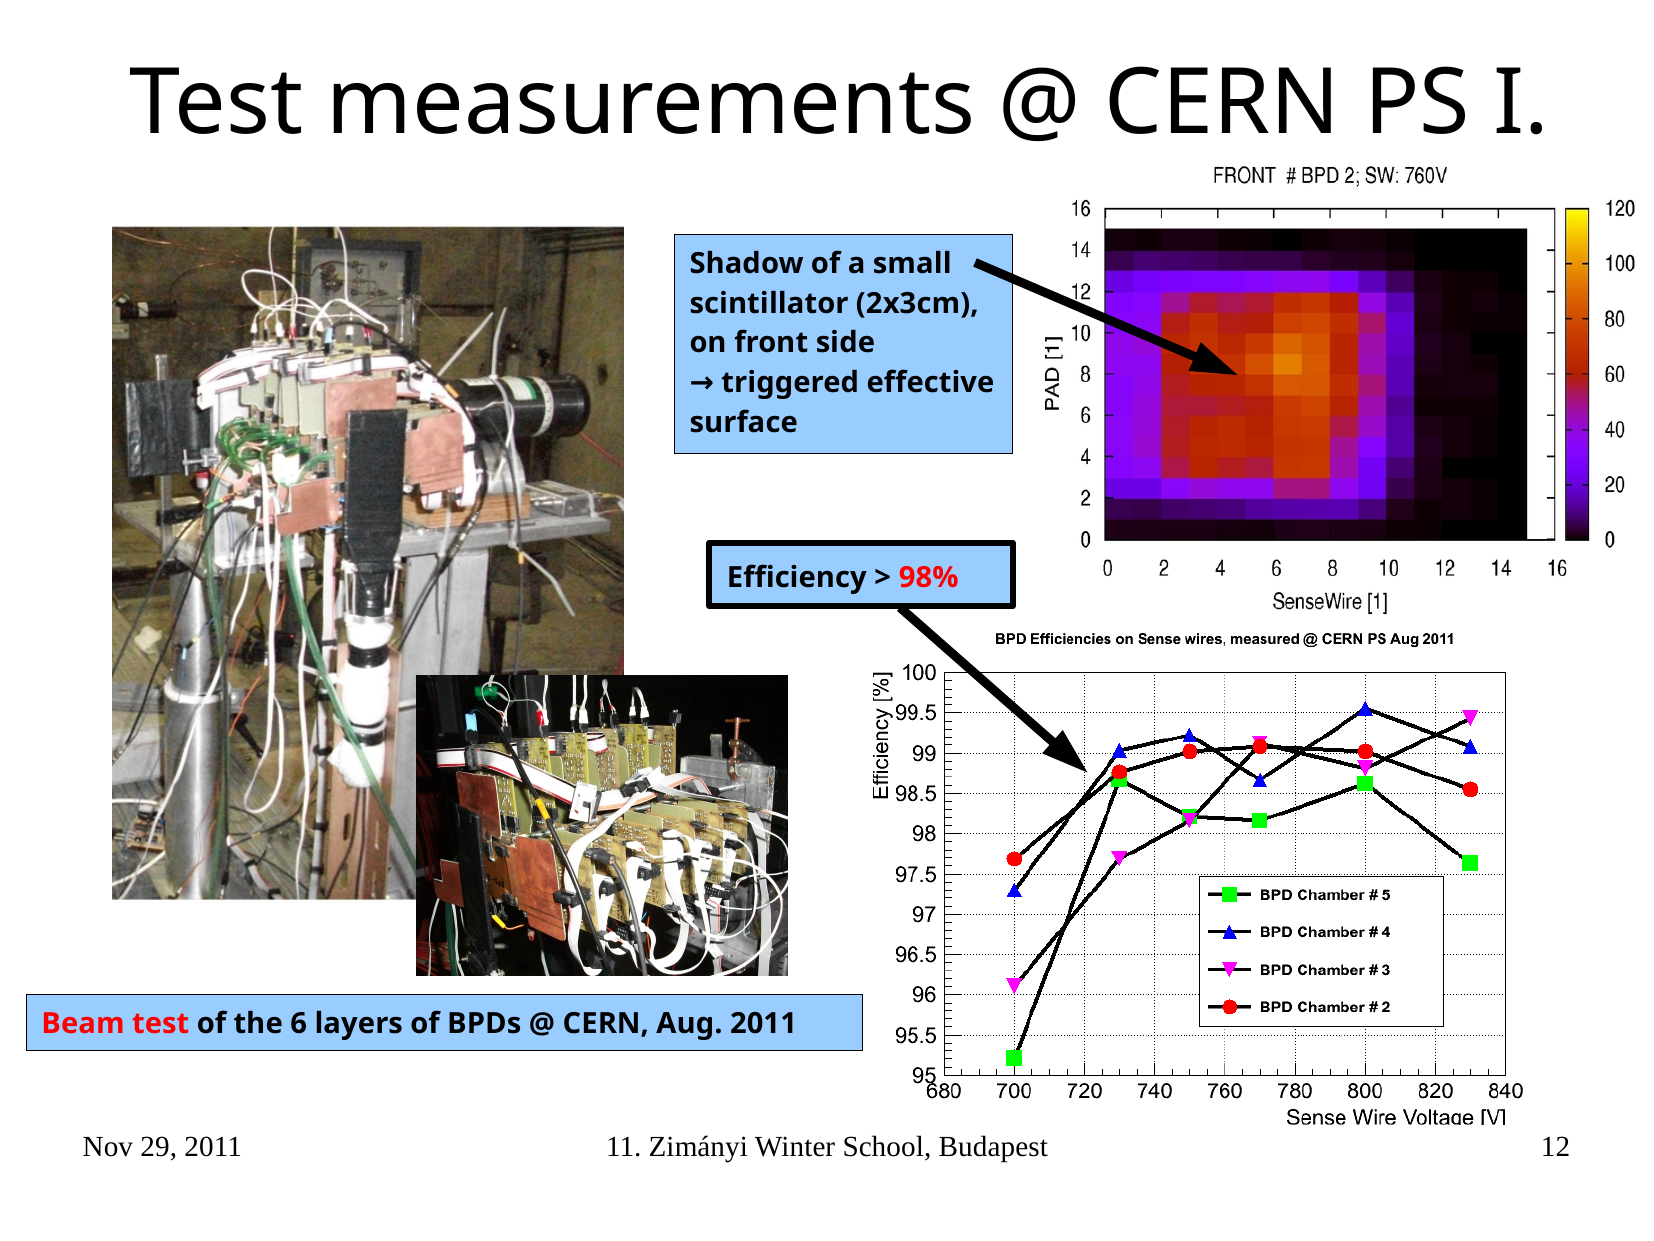

# Test measurements @ CERN PS I.
Shadow of a small scintillator (2x3cm), on front side
→ triggered effective surface
Efficiency > 98%
Beam test of the 6 layers of BPDs @ CERN, Aug. 2011
Nov 29, 2011
11. Zimányi Winter School, Budapest
12